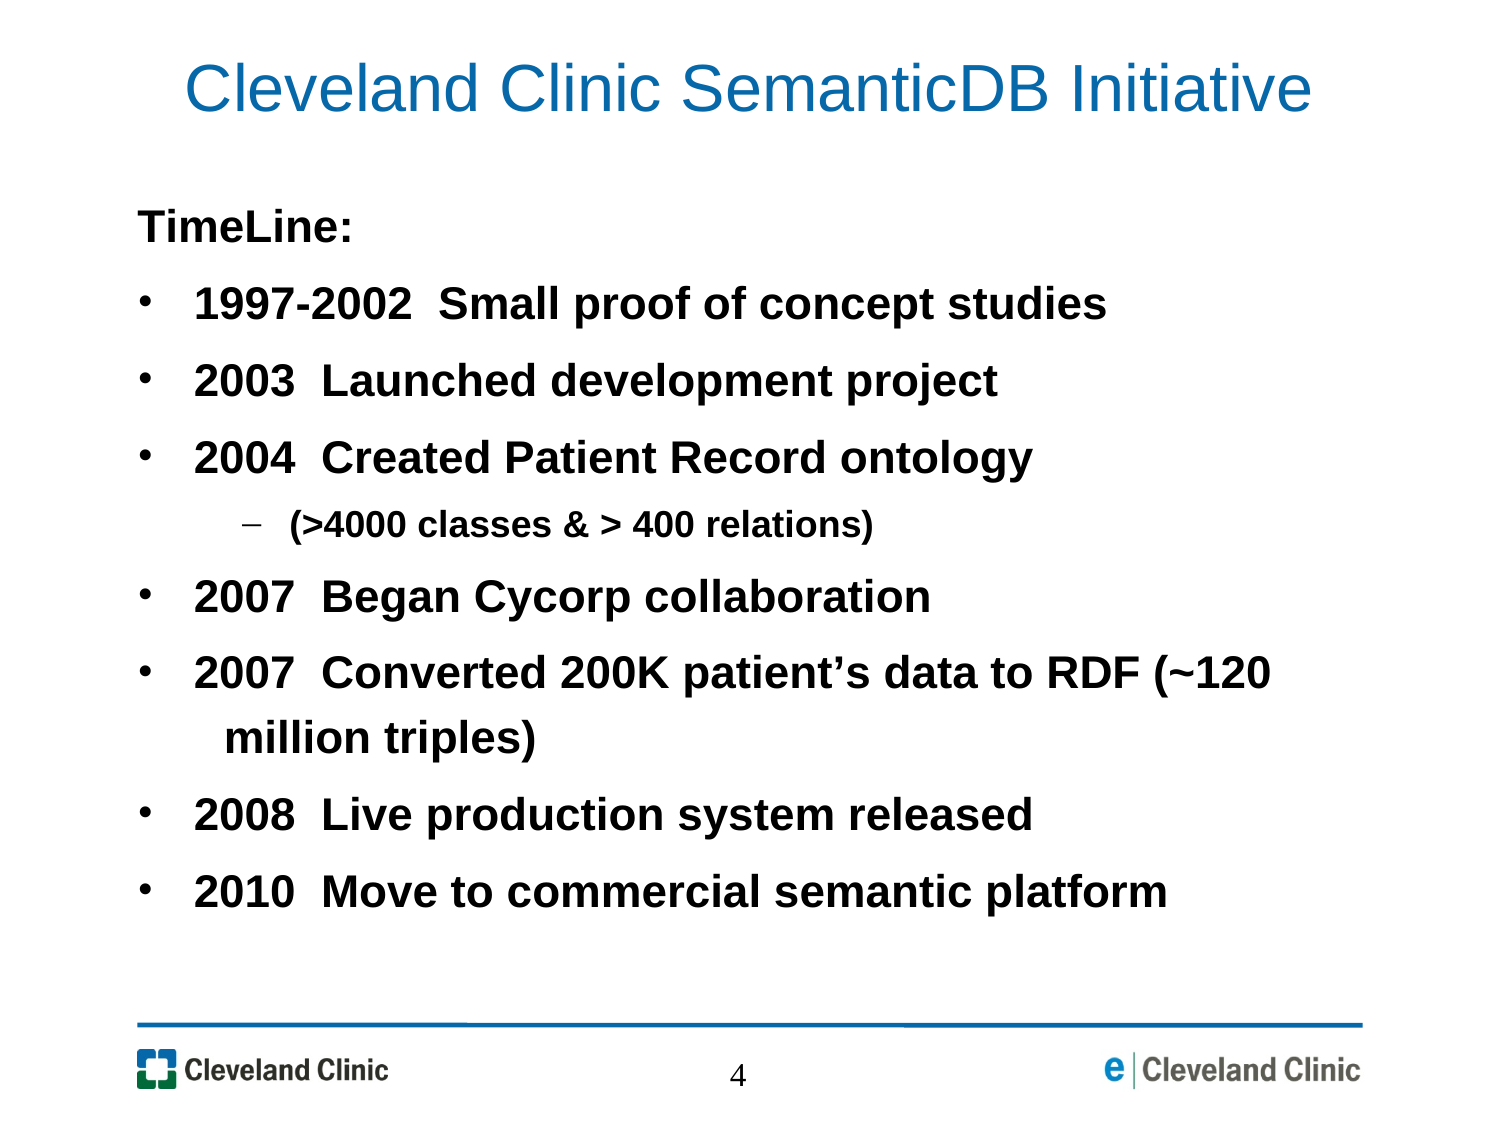

# Cleveland Clinic SemanticDB Initiative
TimeLine:
1997-2002 Small proof of concept studies
2003 Launched development project
2004 Created Patient Record ontology
(>4000 classes & > 400 relations)
2007 Began Cycorp collaboration
2007 Converted 200K patient’s data to RDF (~120 million triples)
2008 Live production system released
2010 Move to commercial semantic platform
4